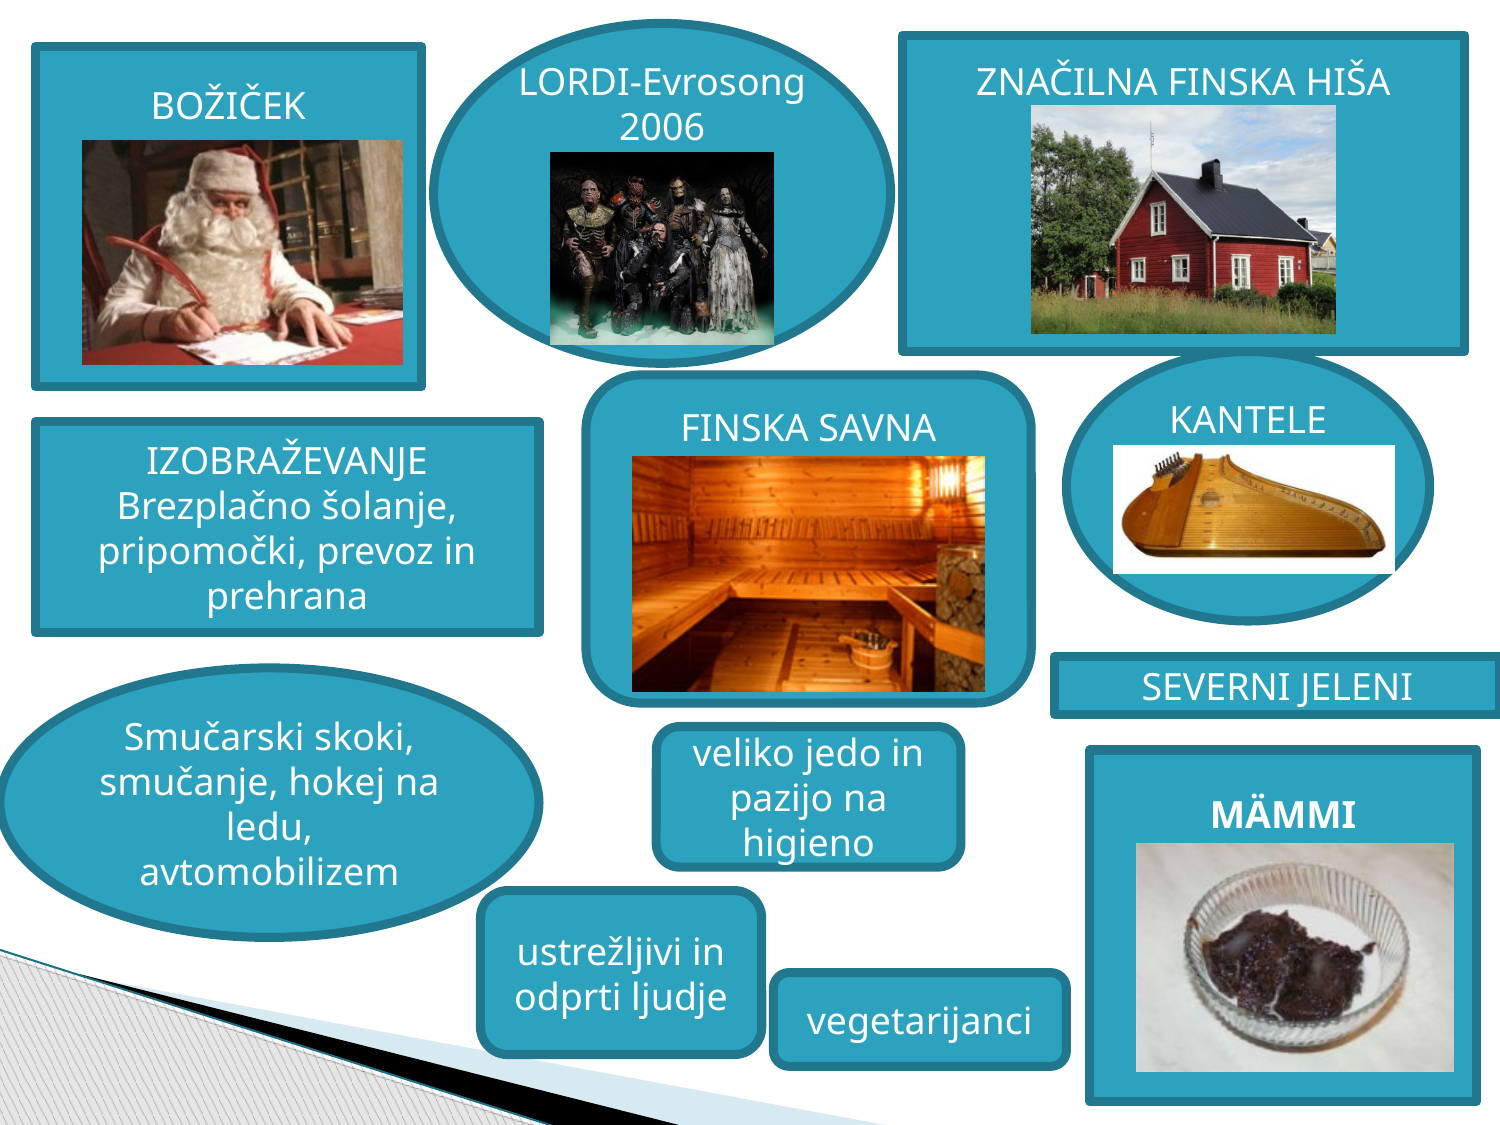

LORDI-Evrosong 2006
ZNAČILNA FINSKA HIŠA
BOŽIČEK
KANTELE
FINSKA SAVNA
IZOBRAŽEVANJE
Brezplačno šolanje, pripomočki, prevoz in prehrana
SEVERNI JELENI
Smučarski skoki, smučanje, hokej na ledu, avtomobilizem
veliko jedo in pazijo na higieno
MÄMMI
ustrežljivi in odprti ljudje
vegetarijanci